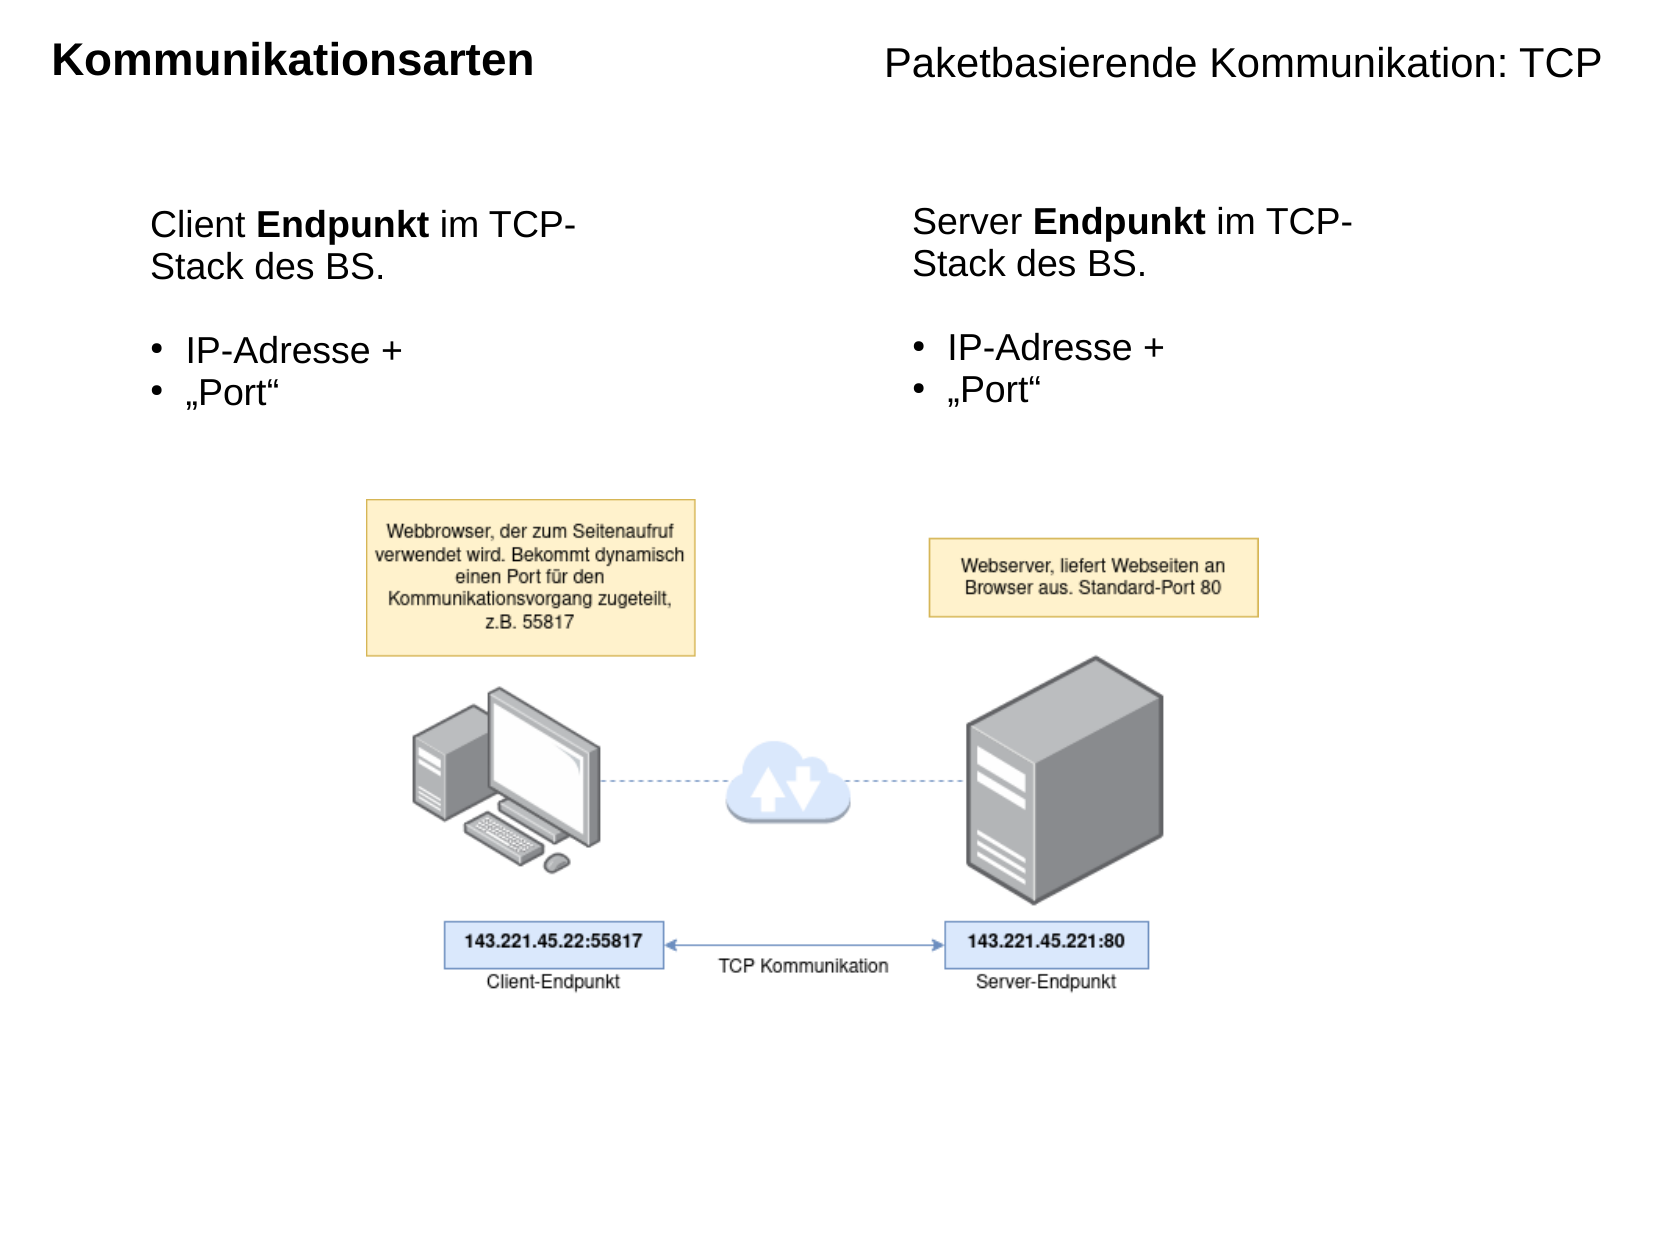

Kommunikationsarten
Paketbasierende Kommunikation: TCP
Server Endpunkt im TCP-Stack des BS.
IP-Adresse +
„Port“
Client Endpunkt im TCP-Stack des BS.
IP-Adresse +
„Port“